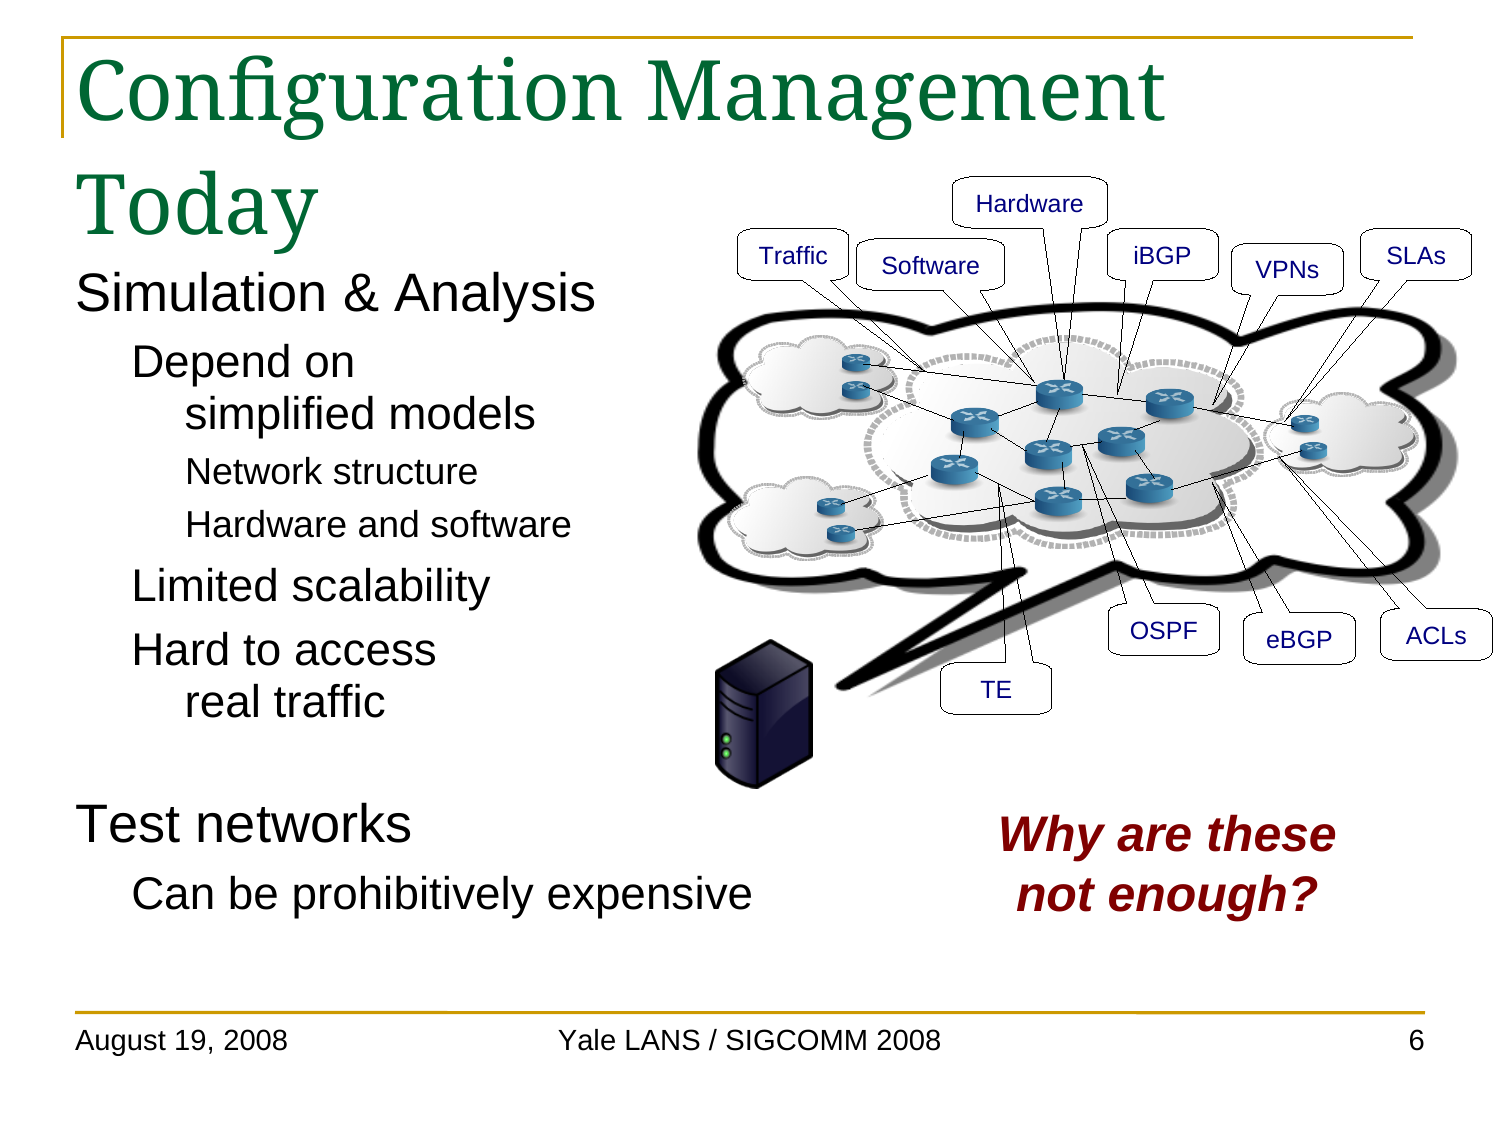

# Configuration Management Today
Hardware
Traffic
iBGP
SLAs
Software
VPNs
OSPF
ACLs
eBGP
TE
Simulation & Analysis
Depend on
simplified models
Network structure
Hardware and software
Limited scalability
Hard to access
real traffic
Test networks
Can be prohibitively expensive
Why are these
not enough?
August 19, 2008
Yale LANS / SIGCOMM 2008
6